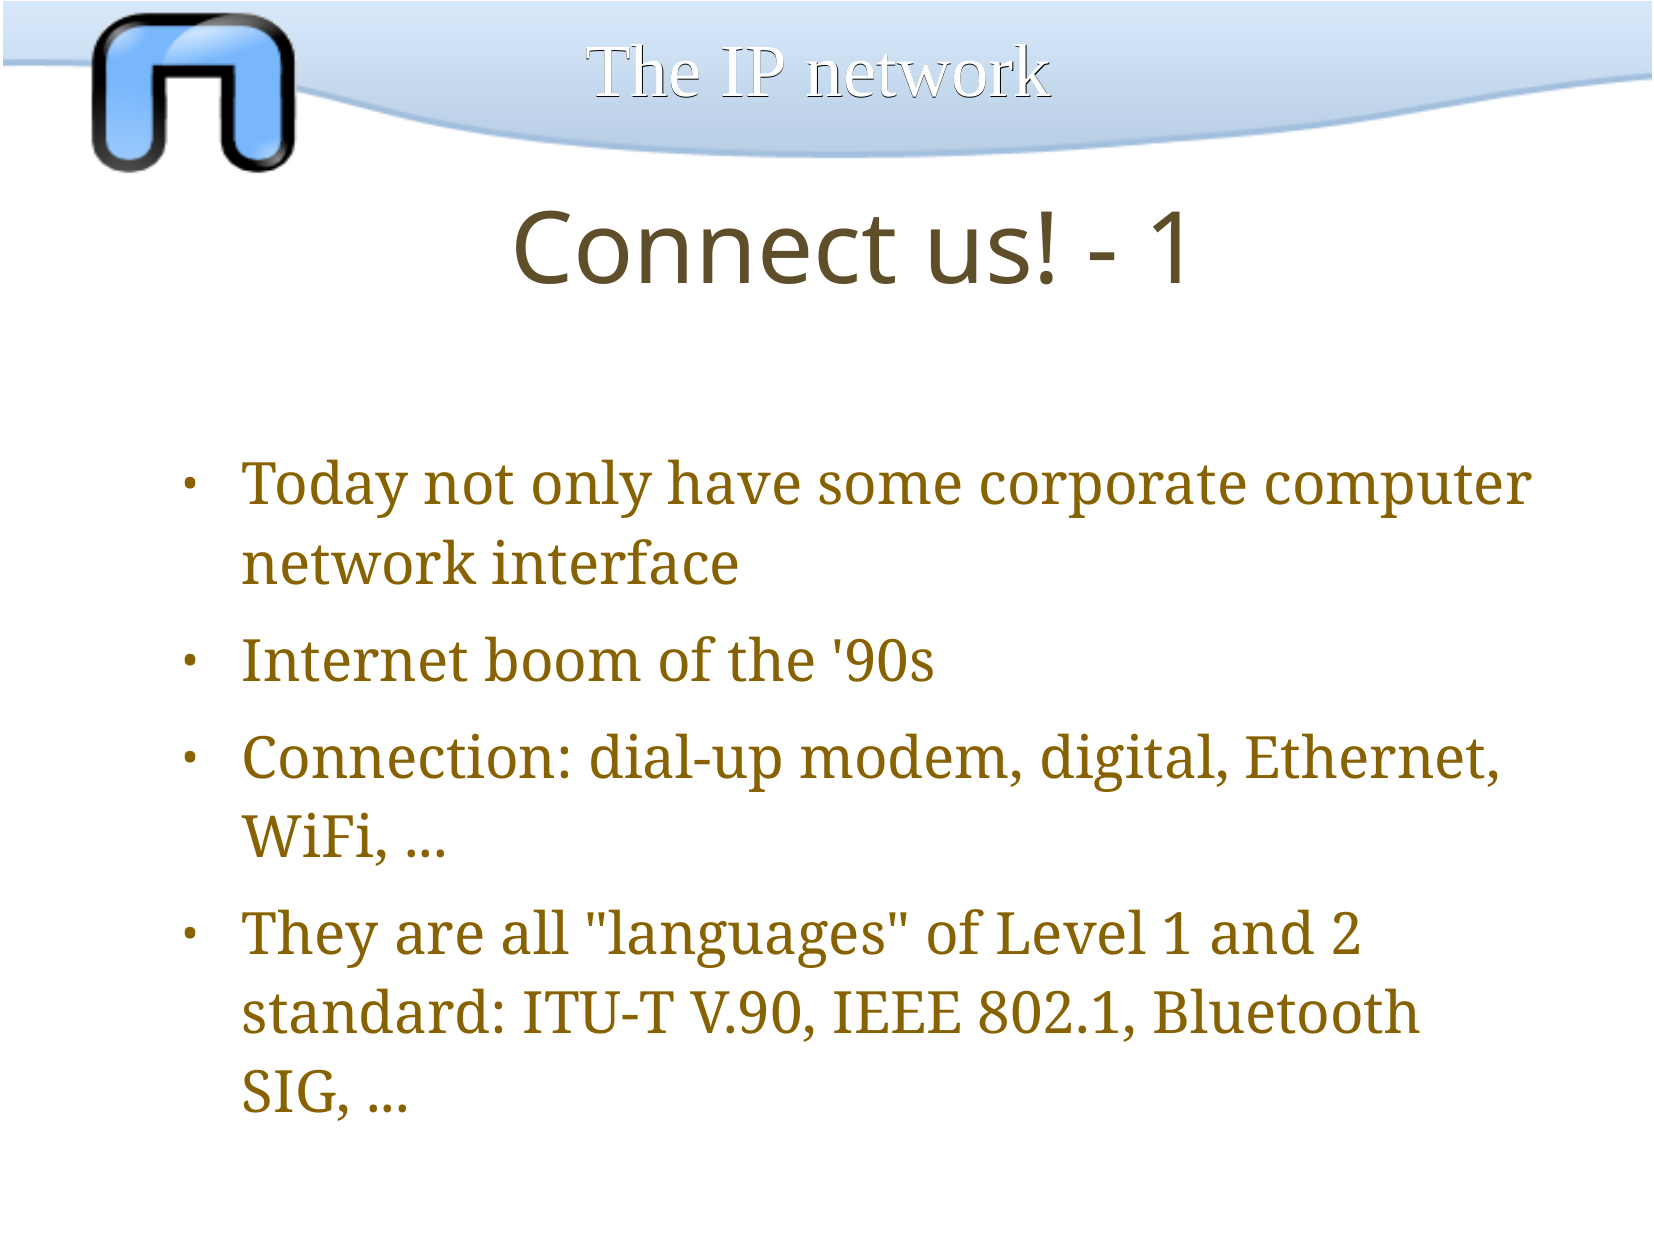

The IP network
Connect us! - 1
# Today not only have some corporate computer network interface
Internet boom of the '90s
Connection: dial-up modem, digital, Ethernet, WiFi, ...
They are all "languages​​" of Level 1 and 2 standard: ITU-T V.90, IEEE 802.1, Bluetooth SIG, ...